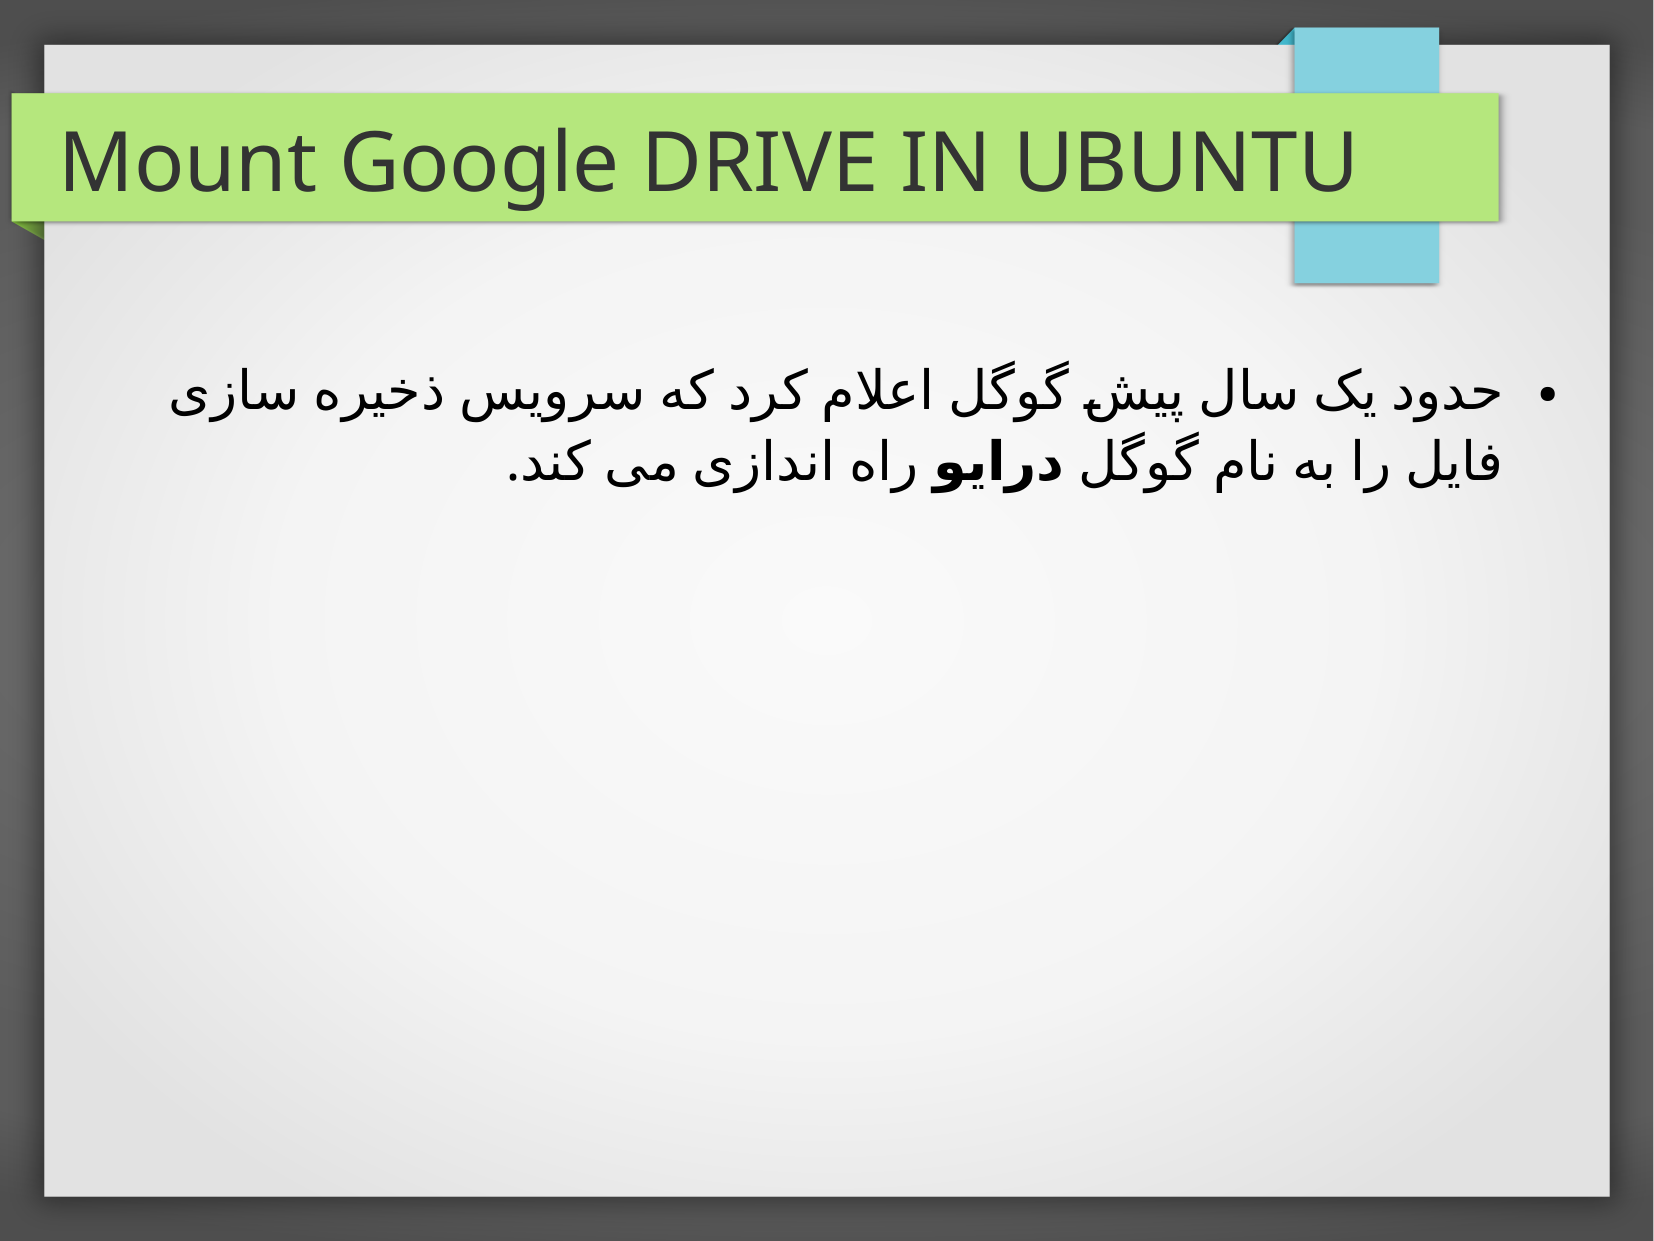

# Mount Google DRIVE IN UBUNTU
حدود یک سال پیش گوگل اعلام کرد که سرویس ذخیره سازی فایل را به نام گوگل درایو راه اندازی می کند.